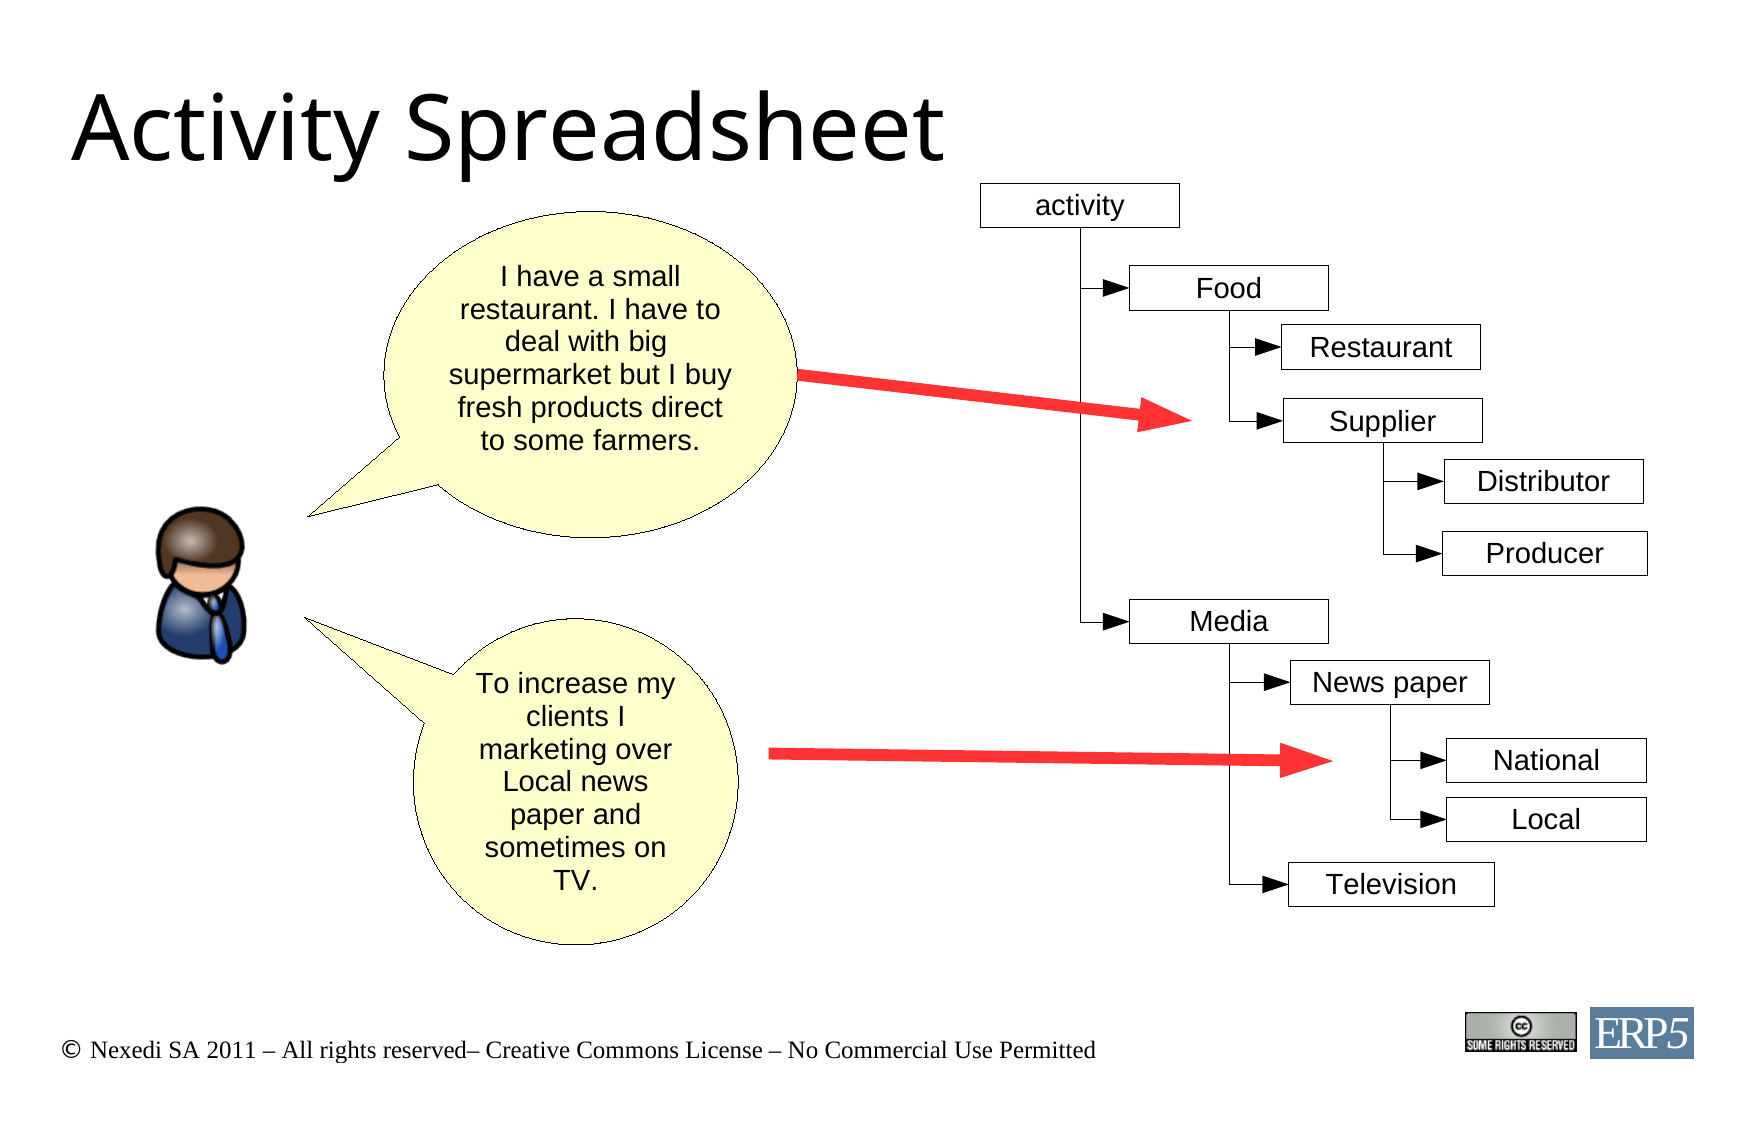

# Activity Spreadsheet
activity
I have a small restaurant. I have to deal with big supermarket but I buy fresh products direct to some farmers.
Food
Restaurant
Supplier
Distributor
Producer
Media
To increase my clients I marketing over Local news paper and sometimes on TV.
News paper
National
Local
Television